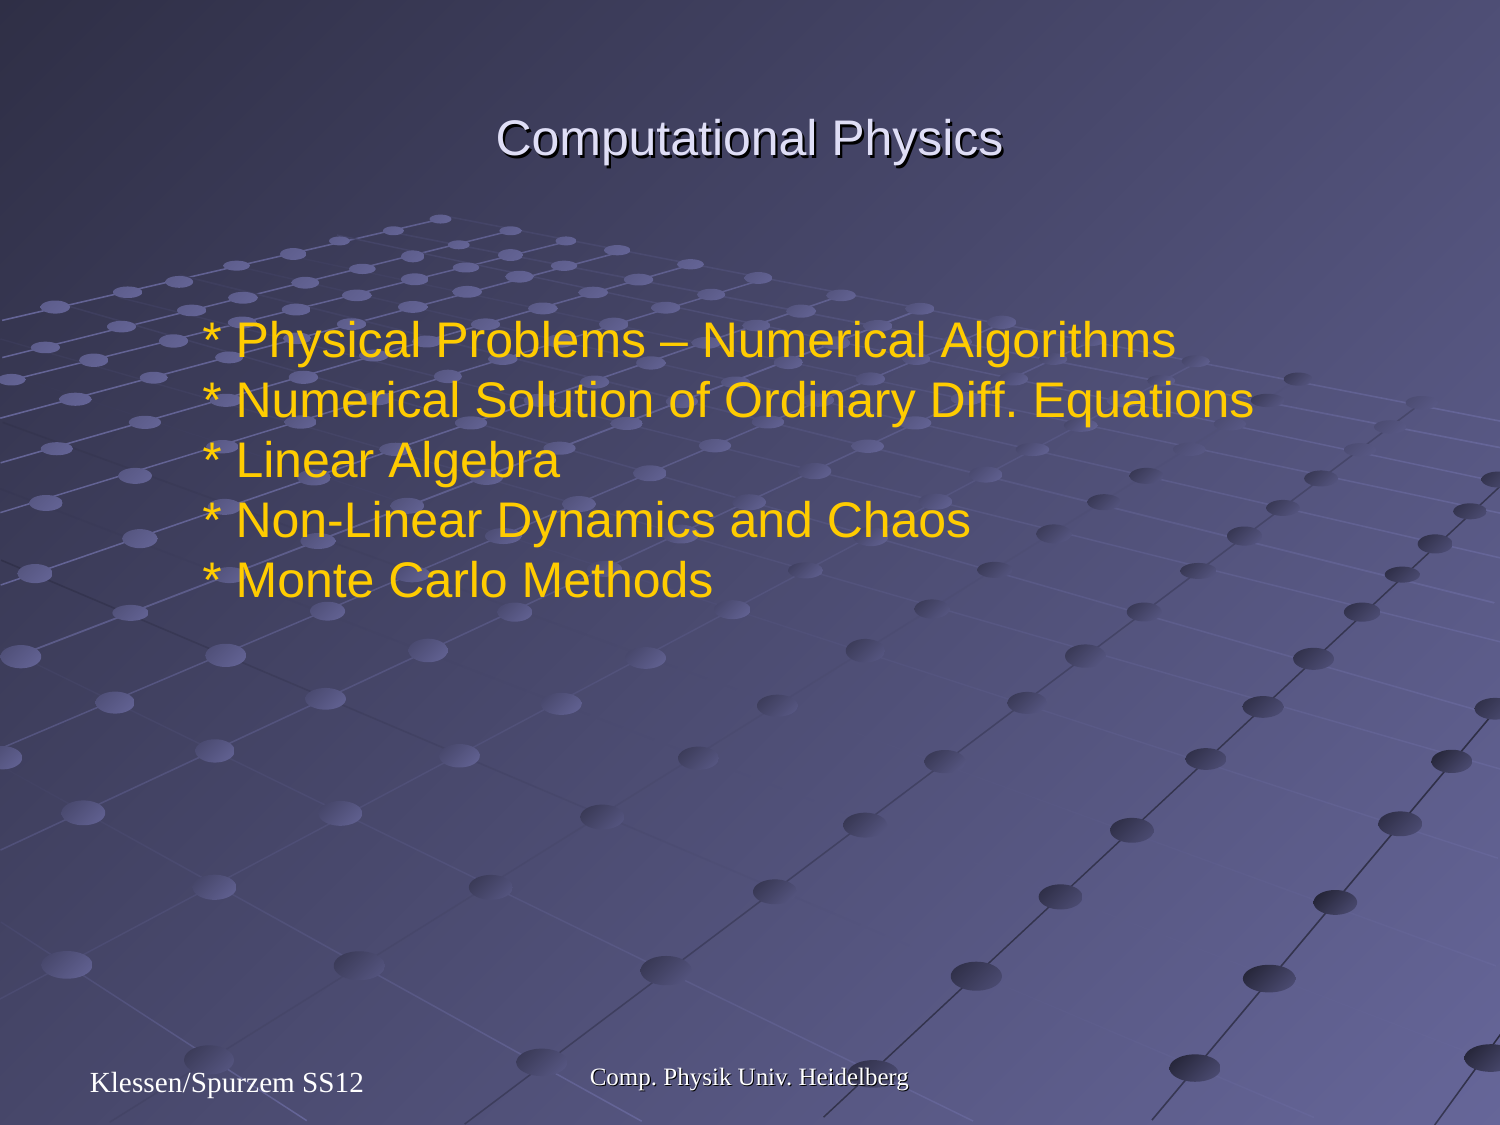

# Computational Physics
* Physical Problems – Numerical Algorithms
* Numerical Solution of Ordinary Diff. Equations
* Linear Algebra
* Non-Linear Dynamics and Chaos
* Monte Carlo Methods
August 22, 2002